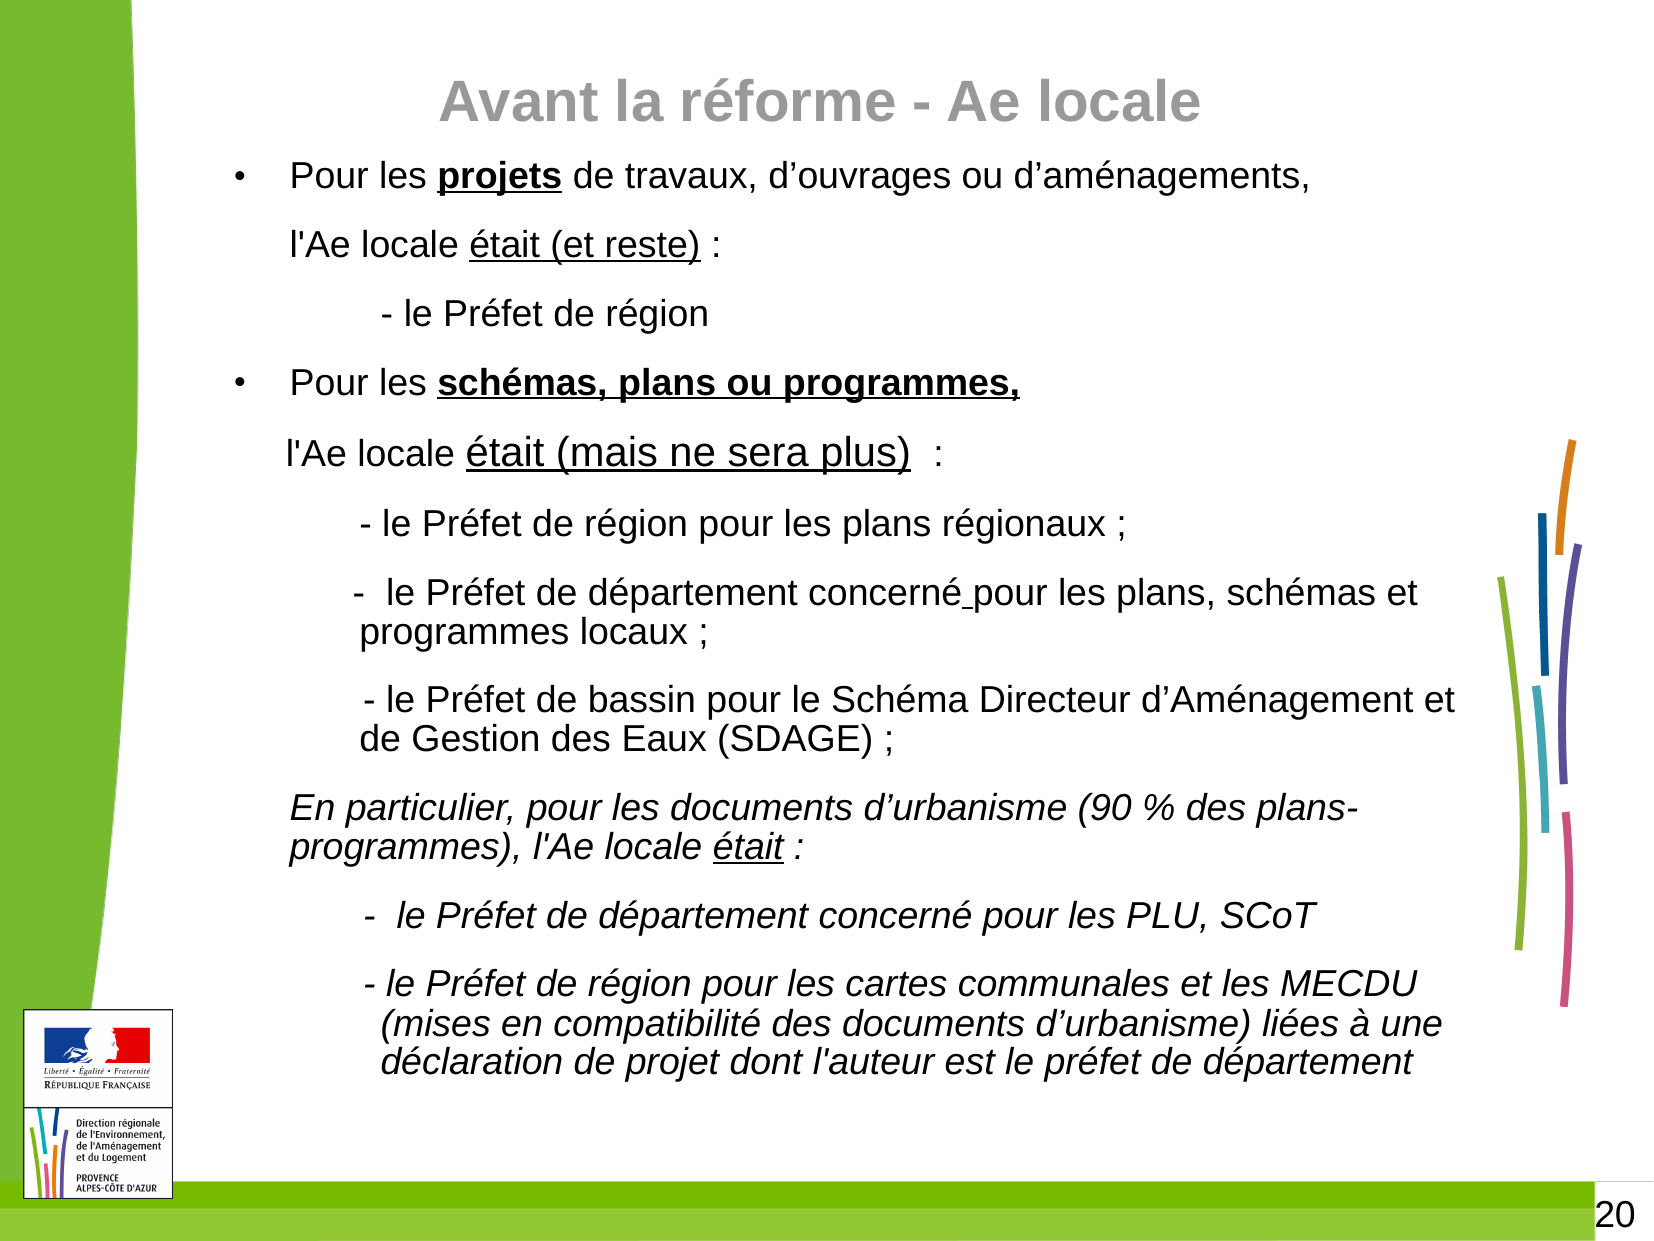

# Avant la réforme - Ae locale
Pour les projets de travaux, d’ouvrages ou d’aménagements,
l'Ae locale était (et reste) :
 		- le Préfet de région
Pour les schémas, plans ou programmes,
 l'Ae locale était (mais ne sera plus) :
 - le Préfet de région pour les plans régionaux ;
 - le Préfet de département concerné pour les plans, schémas et 		 programmes locaux ;
 - le Préfet de bassin pour le Schéma Directeur d’Aménagement et 	 	 de Gestion des Eaux (SDAGE) ;
En particulier, pour les documents d’urbanisme (90 % des plans-programmes), l'Ae locale était :
 - le Préfet de département concerné pour les PLU, SCoT
 - le Préfet de région pour les cartes communales et les MECDU 			(mises en compatibilité des documents d’urbanisme) liées à une 			déclaration de projet dont l'auteur est le préfet de département